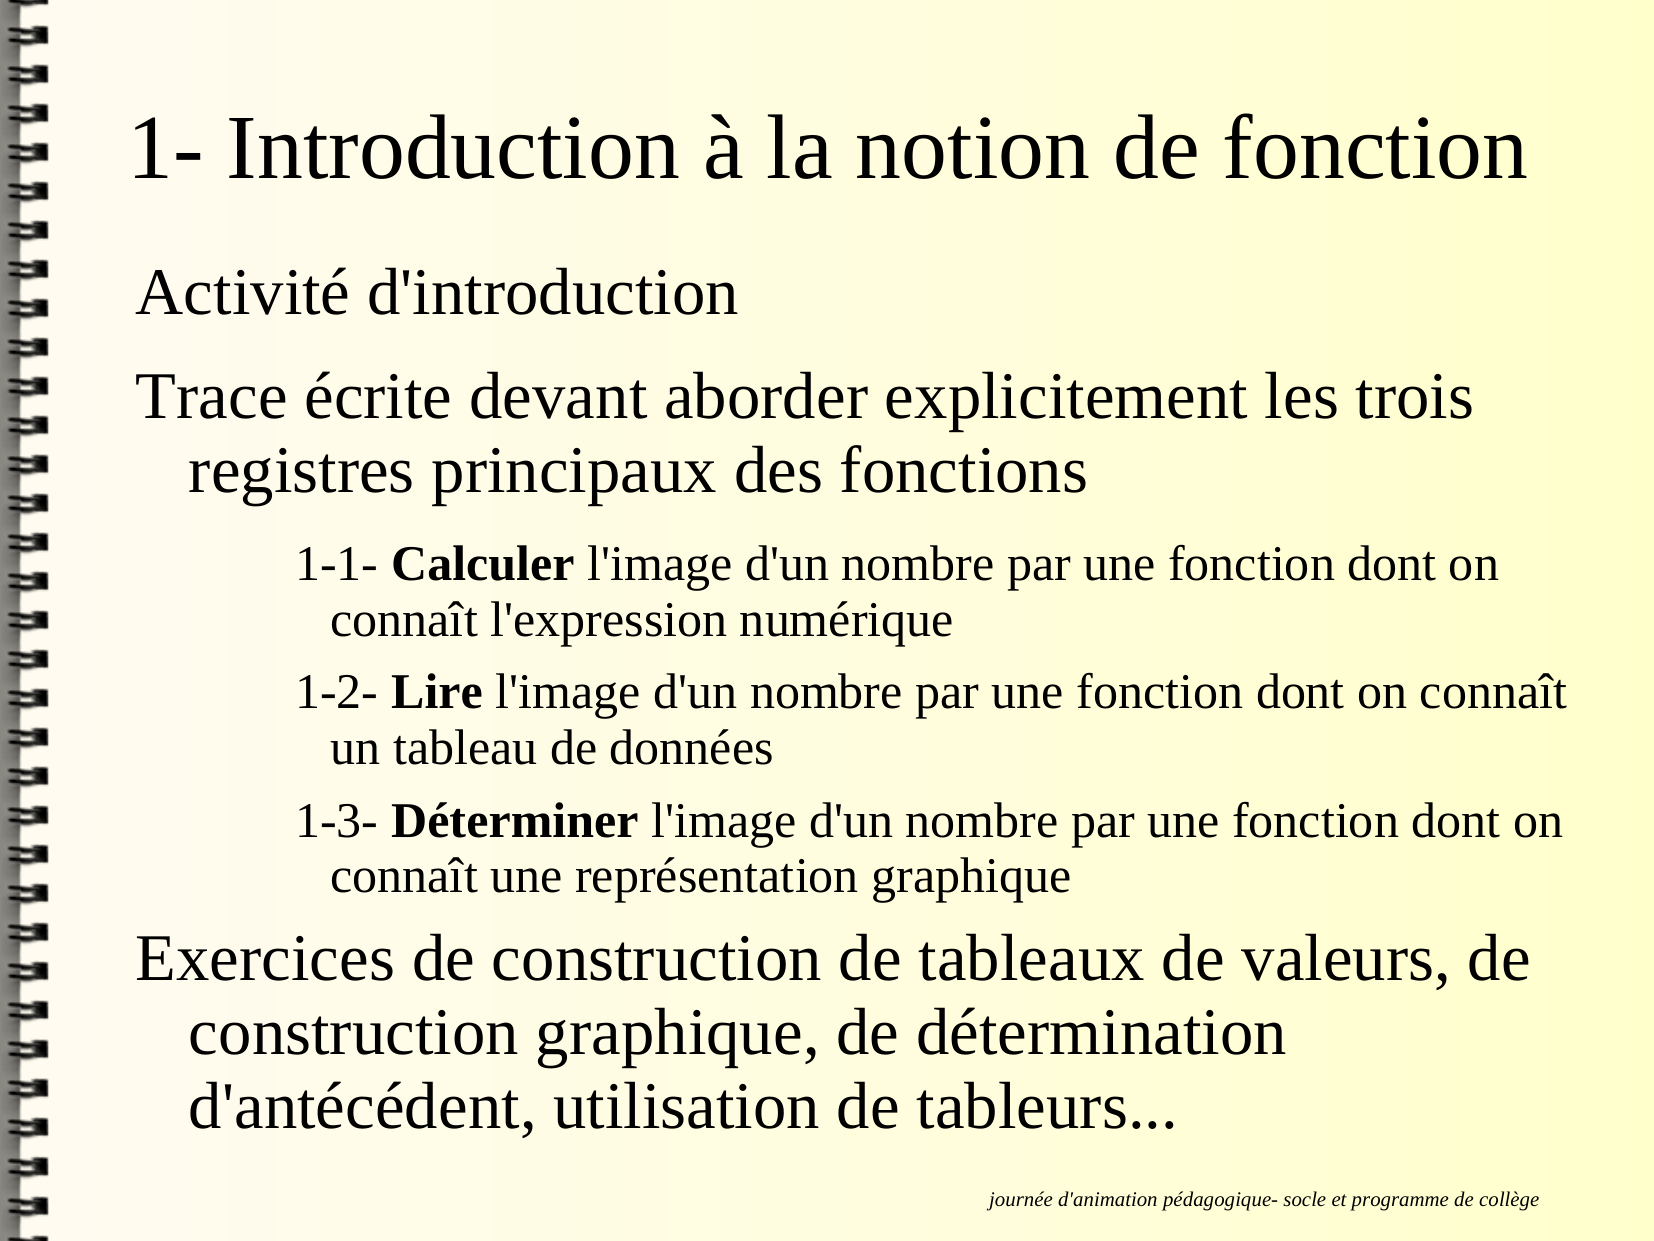

# 1- Introduction à la notion de fonction
Activité d'introduction
Trace écrite devant aborder explicitement les trois registres principaux des fonctions
1-1- Calculer l'image d'un nombre par une fonction dont on connaît l'expression numérique
1-2- Lire l'image d'un nombre par une fonction dont on connaît un tableau de données
1-3- Déterminer l'image d'un nombre par une fonction dont on connaît une représentation graphique
Exercices de construction de tableaux de valeurs, de construction graphique, de détermination d'antécédent, utilisation de tableurs...
journée d'animation pédagogique- socle et programme de collège